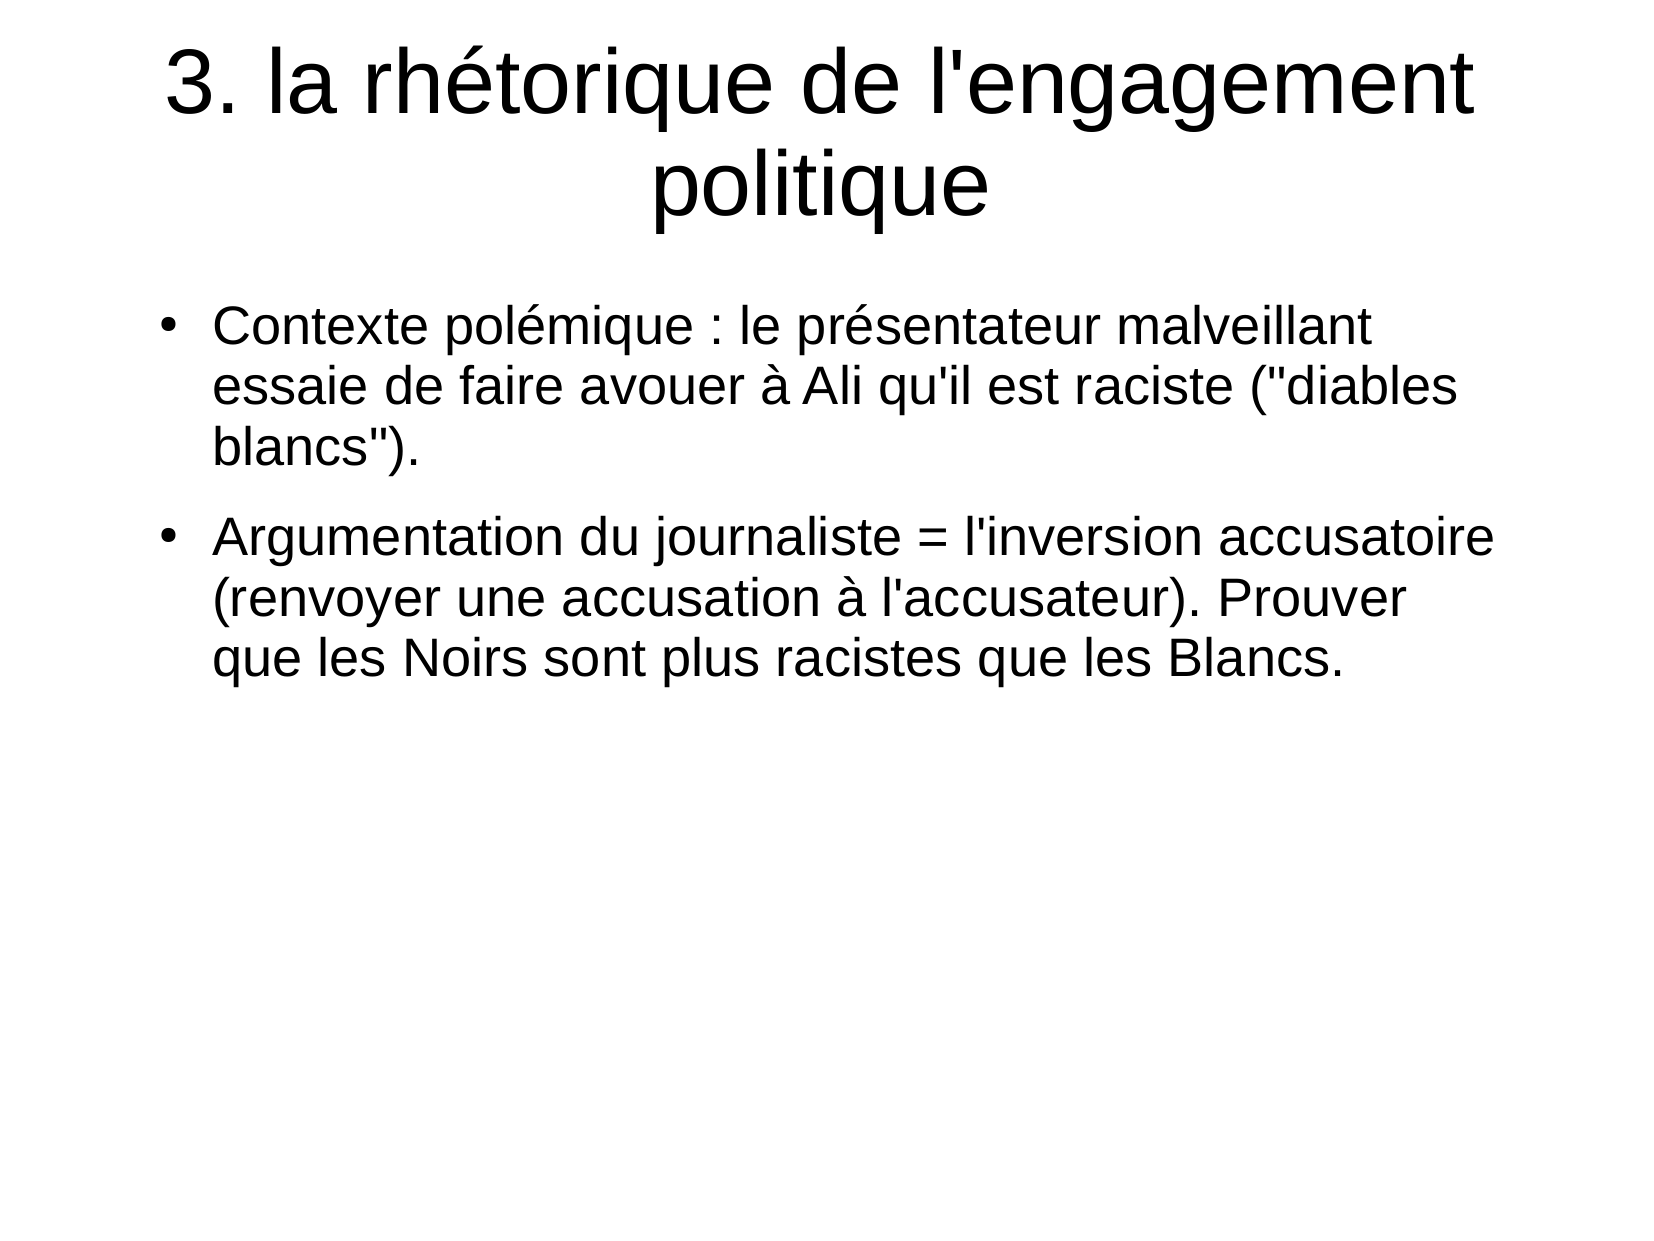

# 3. la rhétorique de l'engagement politique
Contexte polémique : le présentateur malveillant essaie de faire avouer à Ali qu'il est raciste ("diables blancs").
Argumentation du journaliste = l'inversion accusatoire (renvoyer une accusation à l'accusateur). Prouver que les Noirs sont plus racistes que les Blancs.